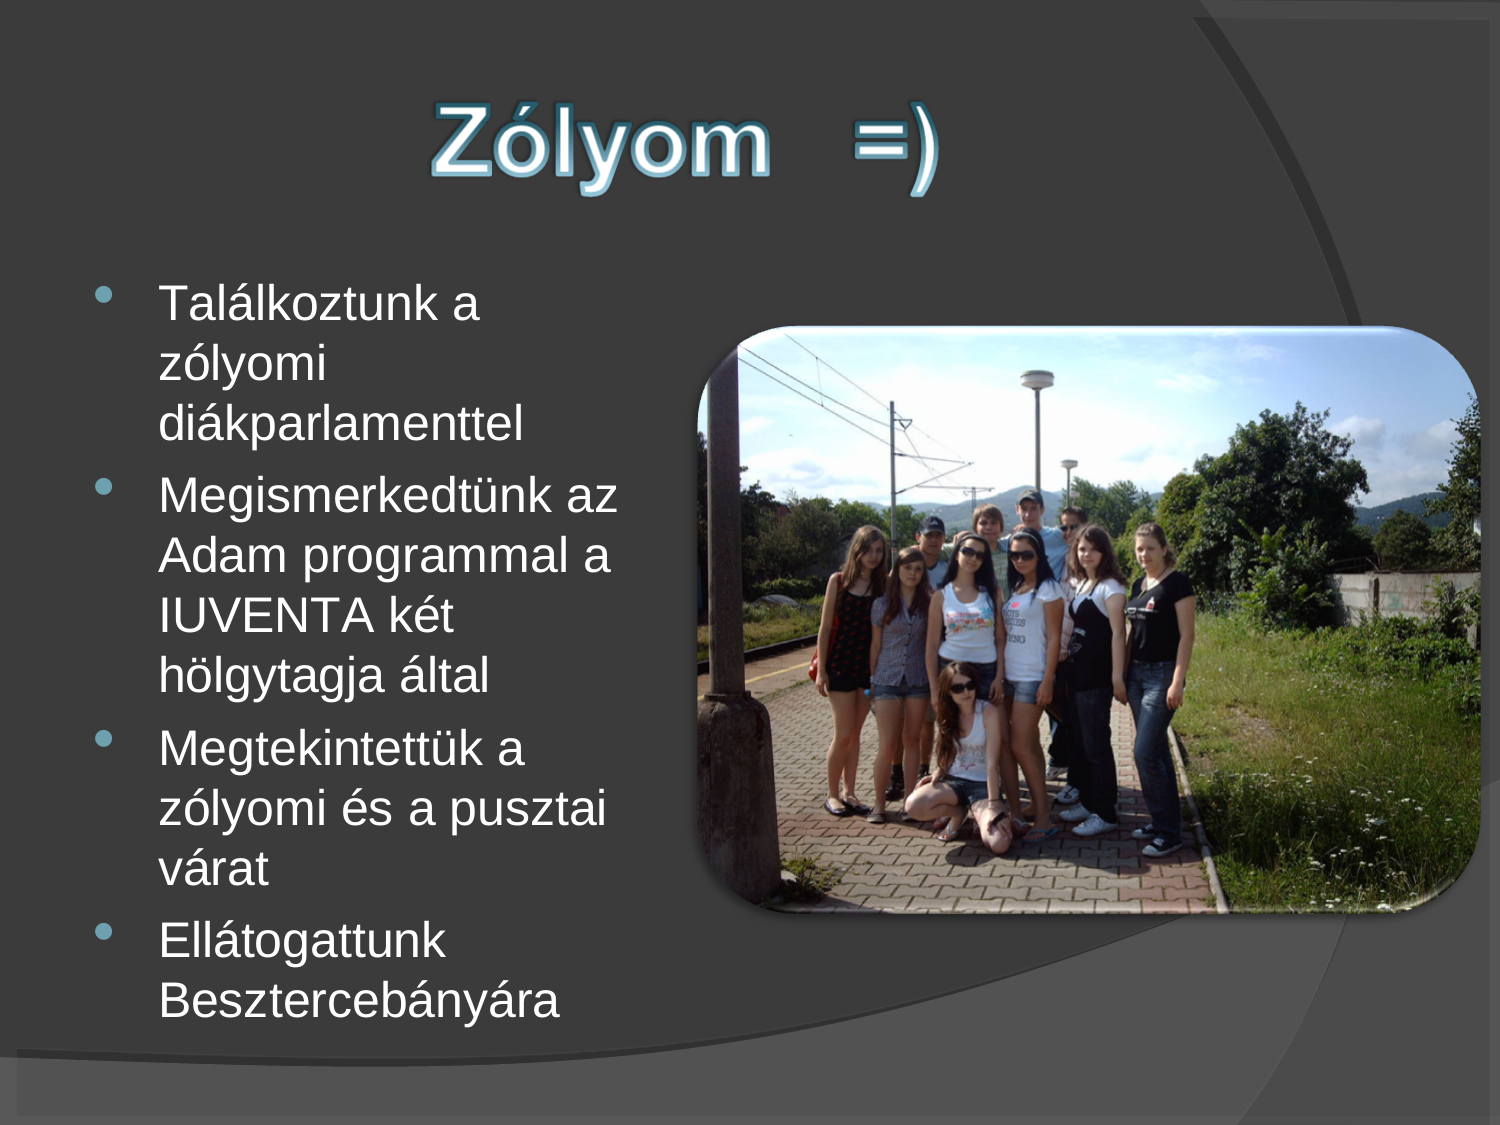

Találkoztunk a zólyomi diákparlamenttel
Megismerkedtünk az Adam programmal a IUVENTA két hölgytagja által
Megtekintettük a zólyomi és a pusztai várat
Ellátogattunk Besztercebányára